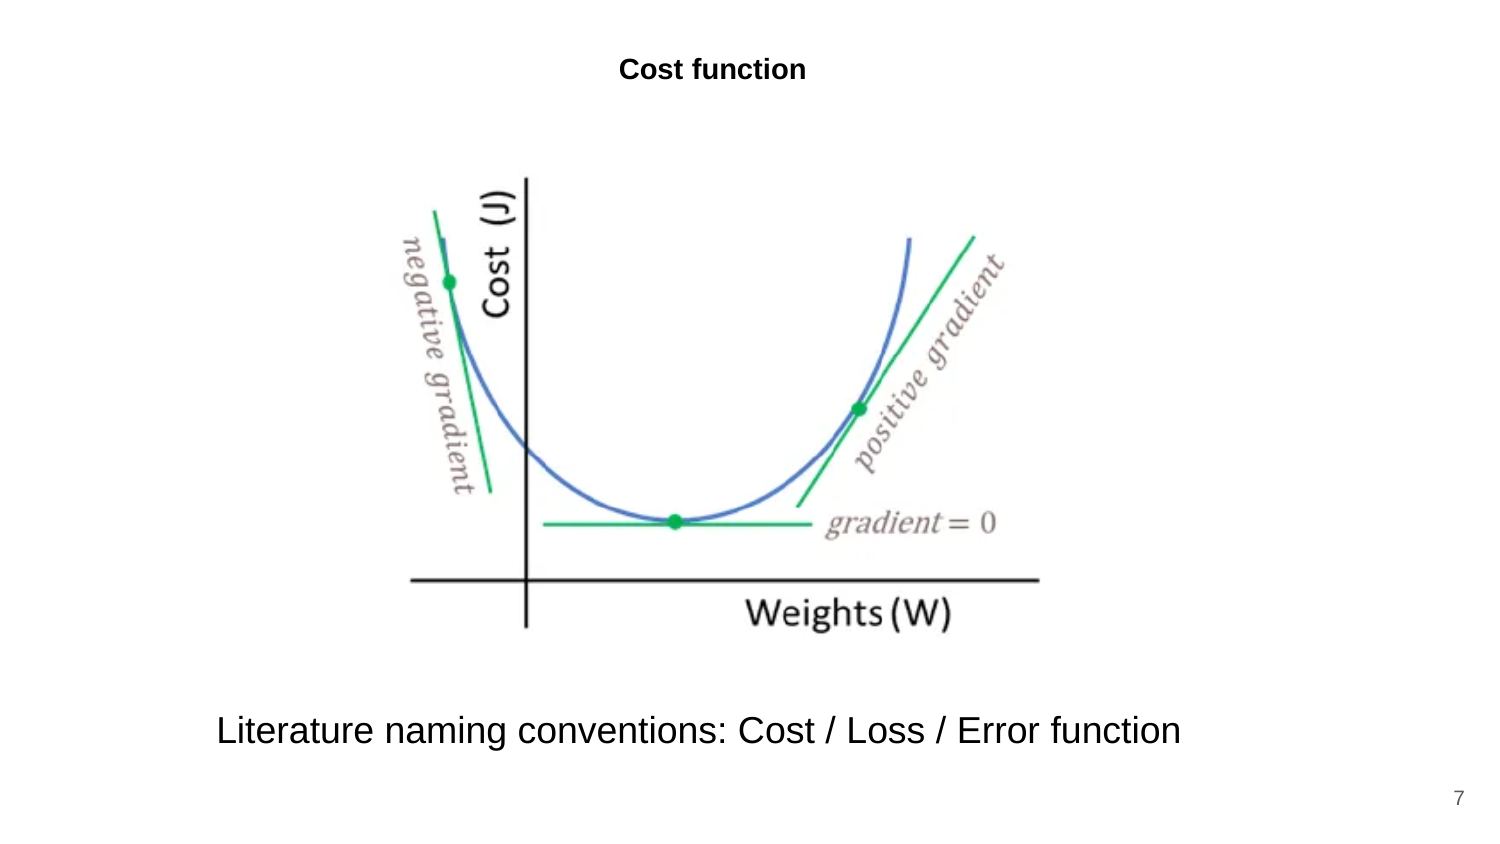

Cost function
Literature naming conventions: Cost / Loss / Error function